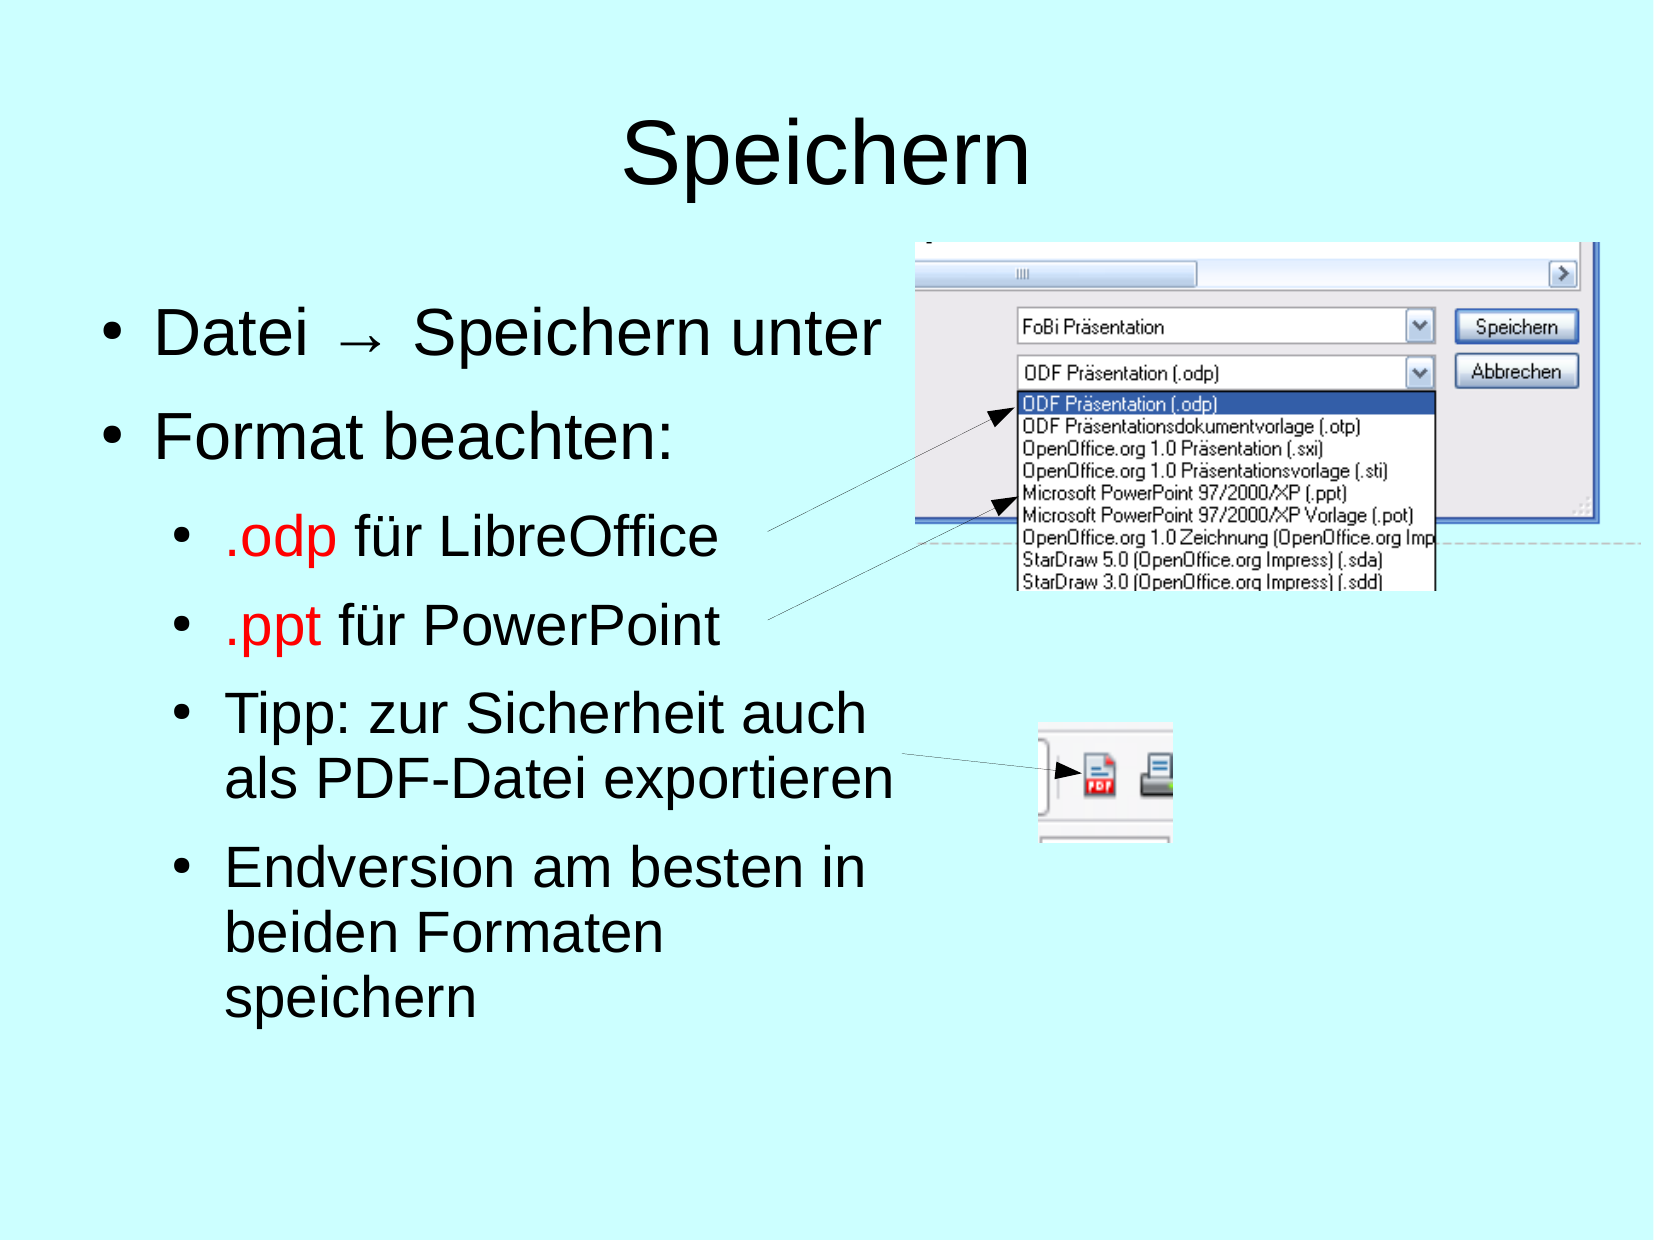

# Speichern
Datei → Speichern unter
Format beachten:
.odp für LibreOffice
.ppt für PowerPoint
Tipp: zur Sicherheit auch als PDF-Datei exportieren
Endversion am besten in beiden Formaten speichern